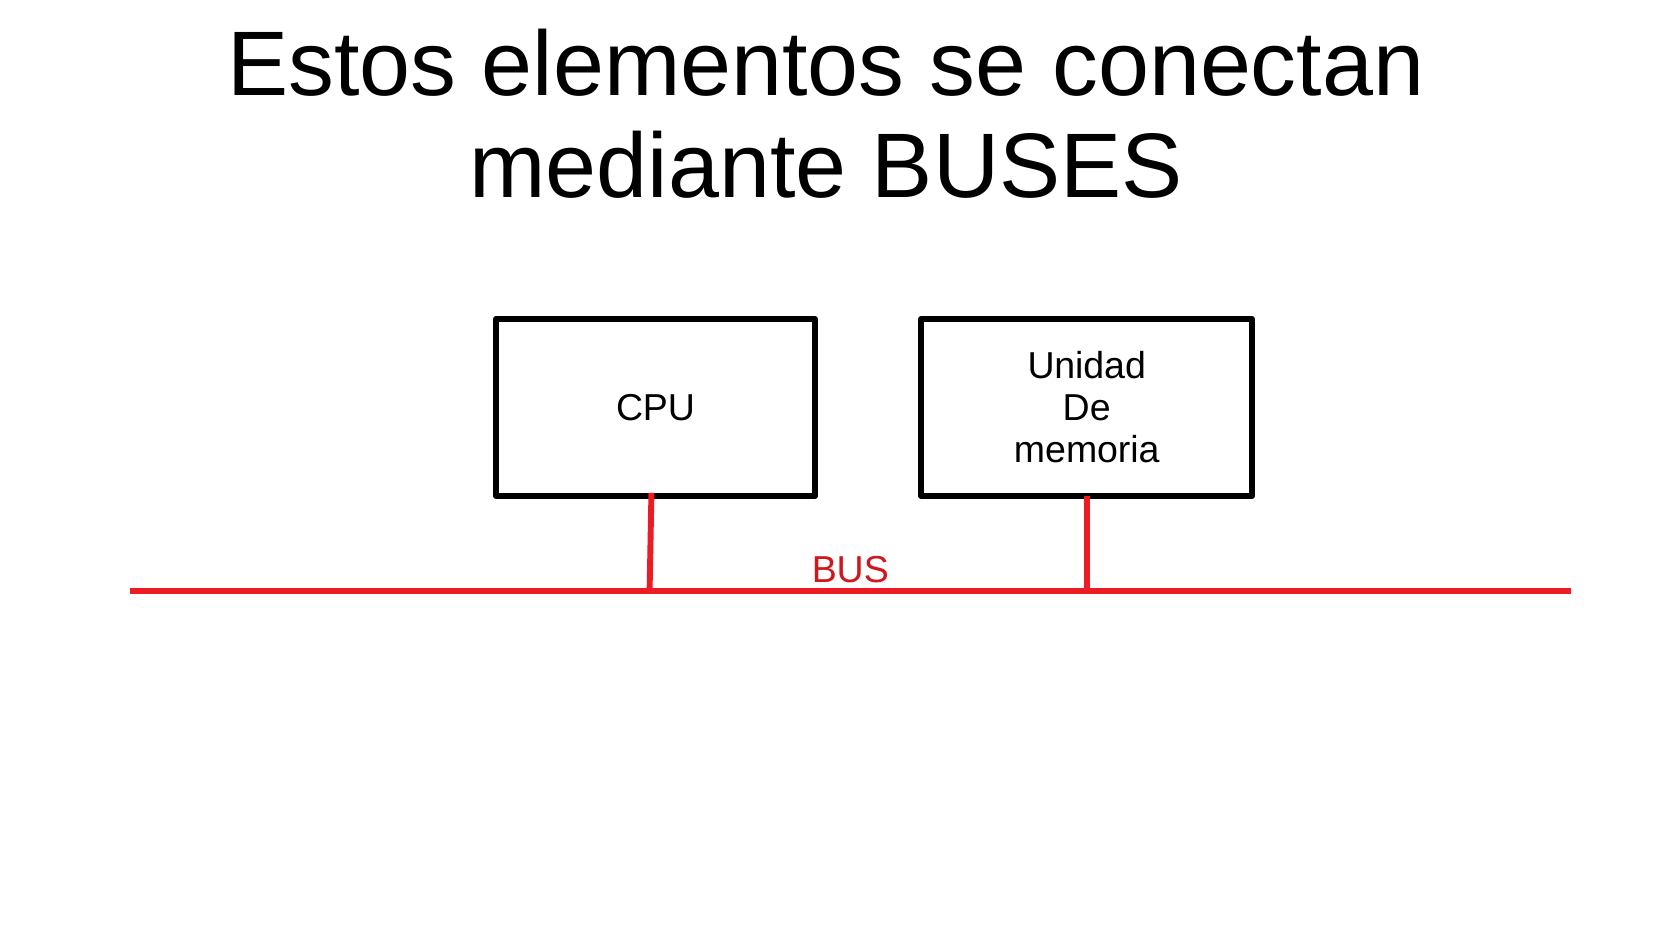

# Estos elementos se conectan mediante BUSES
CPU
Unidad
De
memoria
BUS